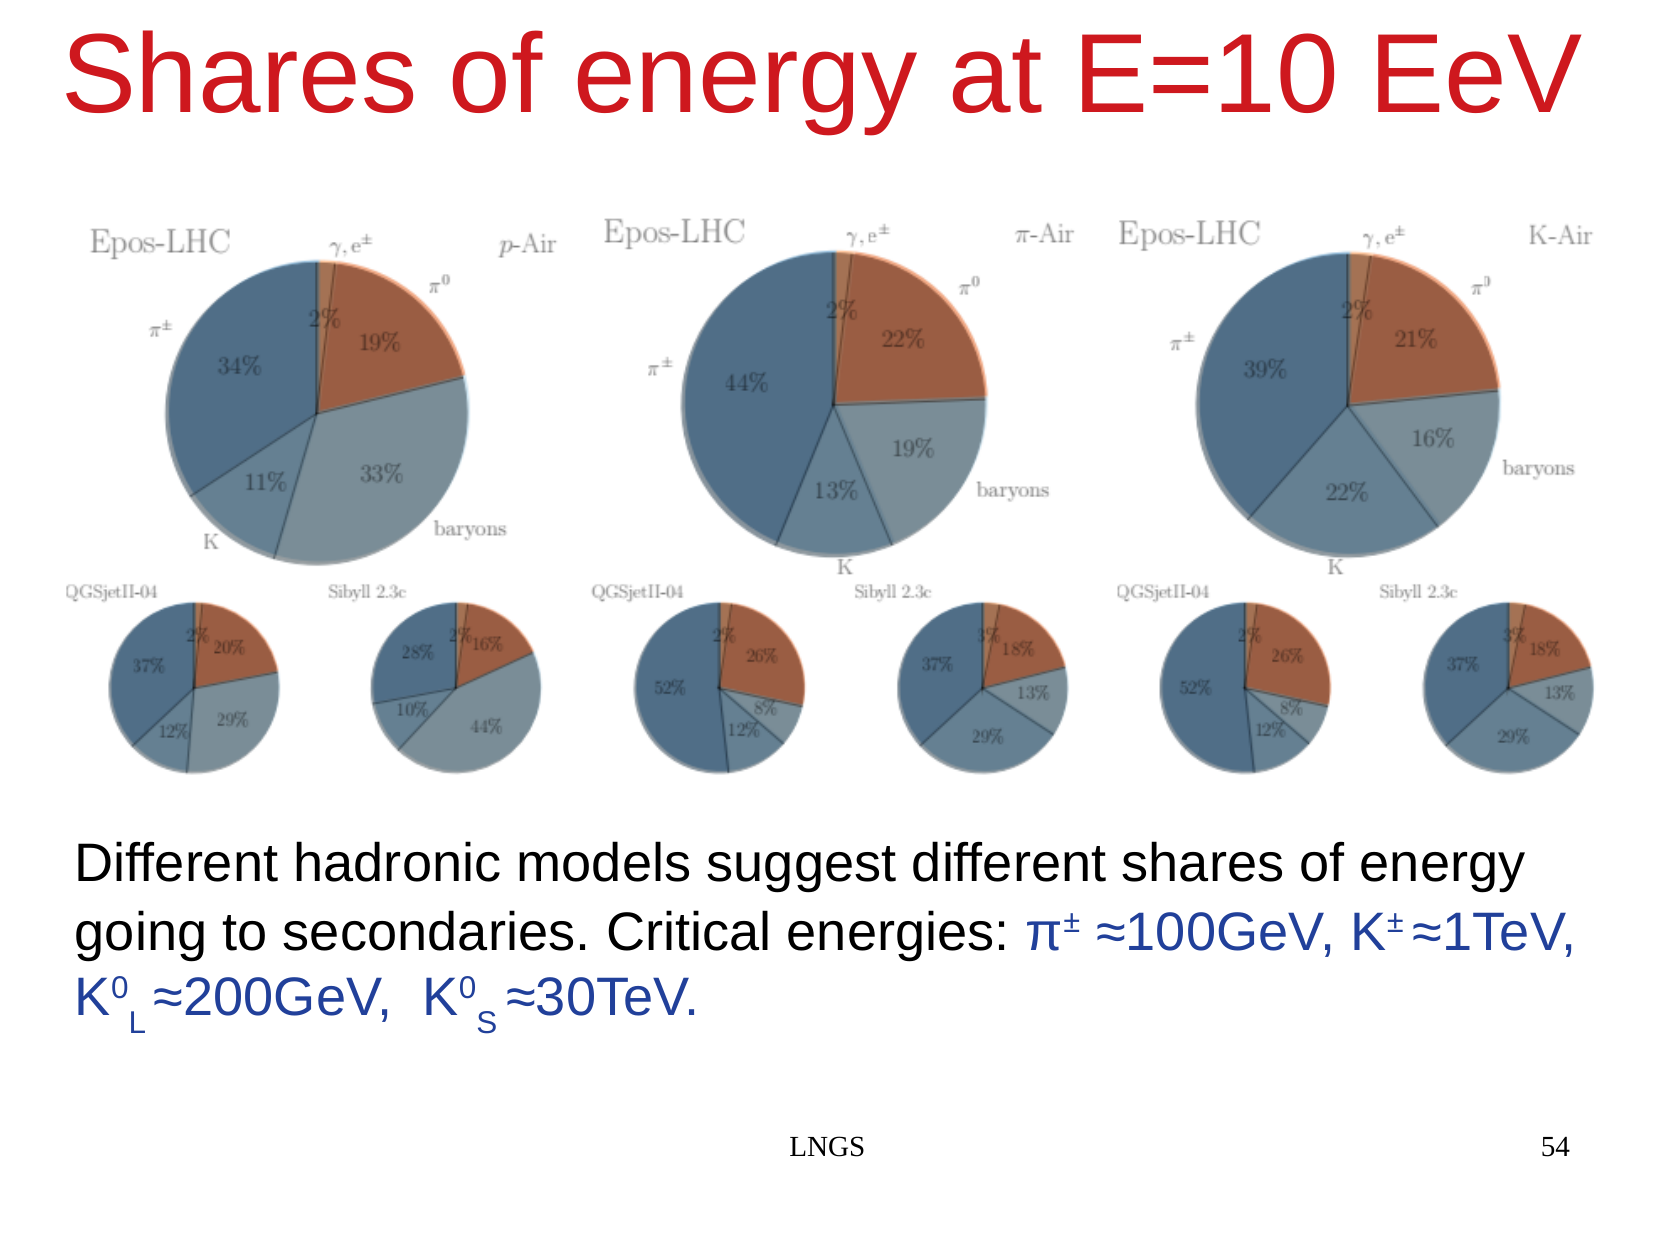

# Shares of energy at E=10 EeV
Different hadronic models suggest different shares of energy
going to secondaries. Critical energies: π± ≈100GeV, K± ≈1TeV, K0L ≈200GeV, K0S ≈30TeV.
LNGS
54